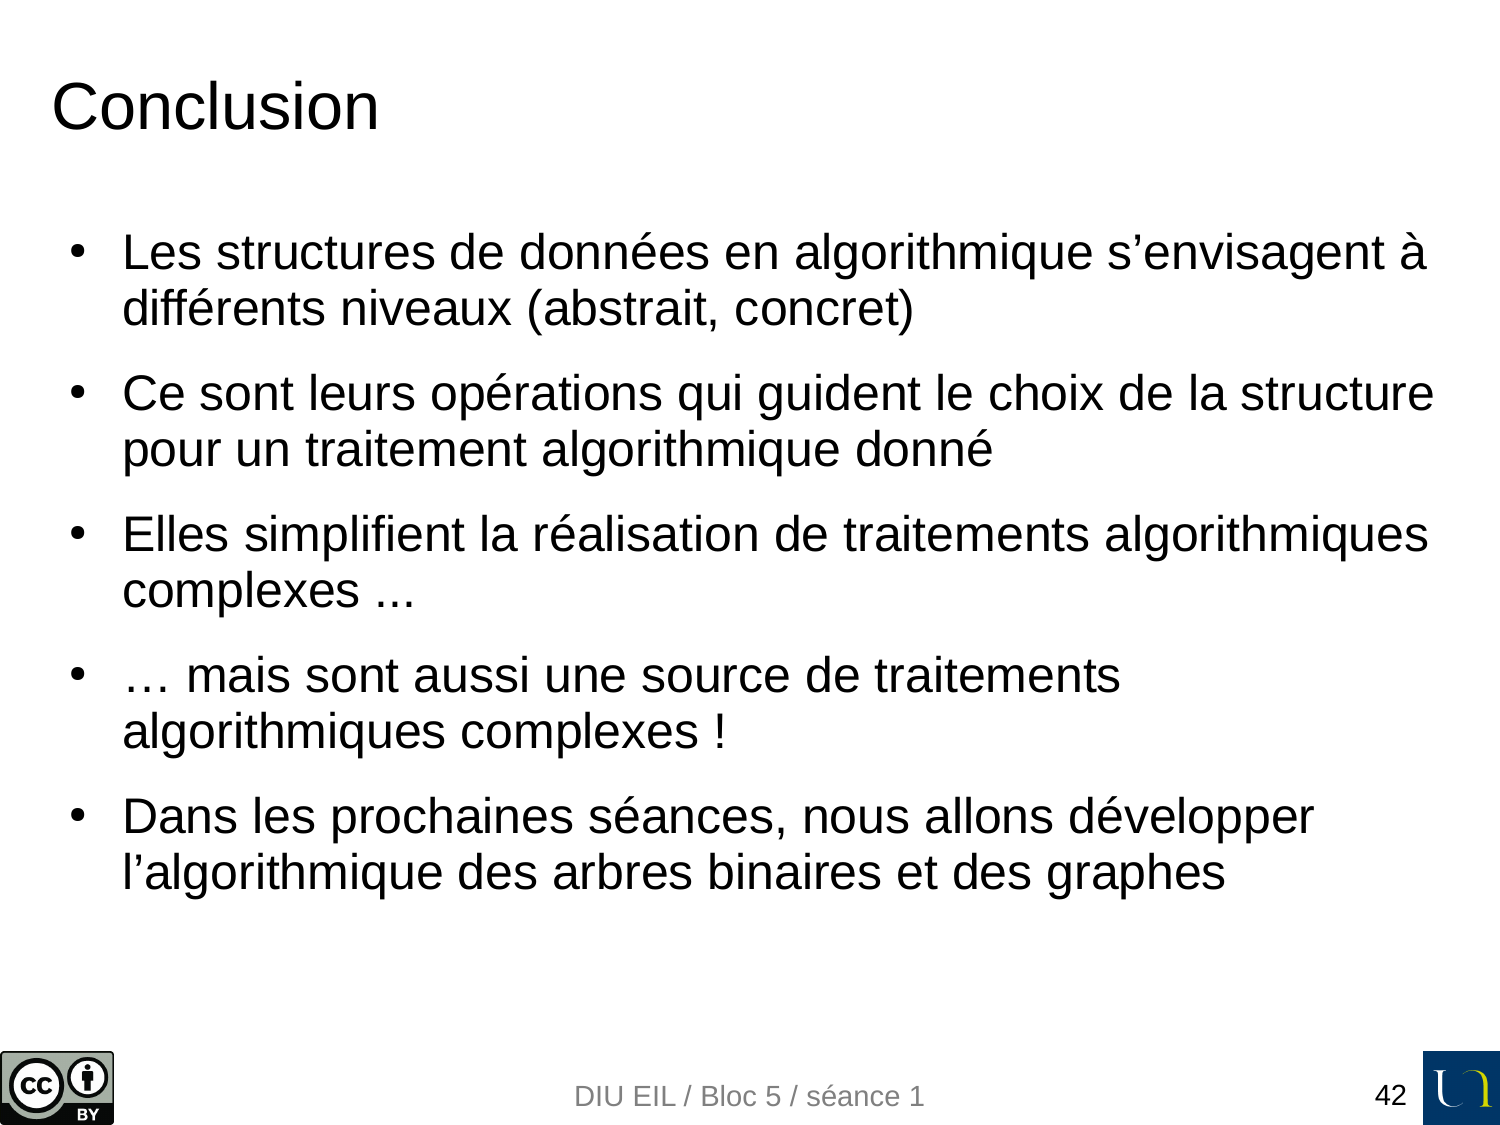

# Conclusion
Les structures de données en algorithmique s’envisagent à différents niveaux (abstrait, concret)
Ce sont leurs opérations qui guident le choix de la structure pour un traitement algorithmique donné
Elles simplifient la réalisation de traitements algorithmiques complexes ...
… mais sont aussi une source de traitements algorithmiques complexes !
Dans les prochaines séances, nous allons développer l’algorithmique des arbres binaires et des graphes
42